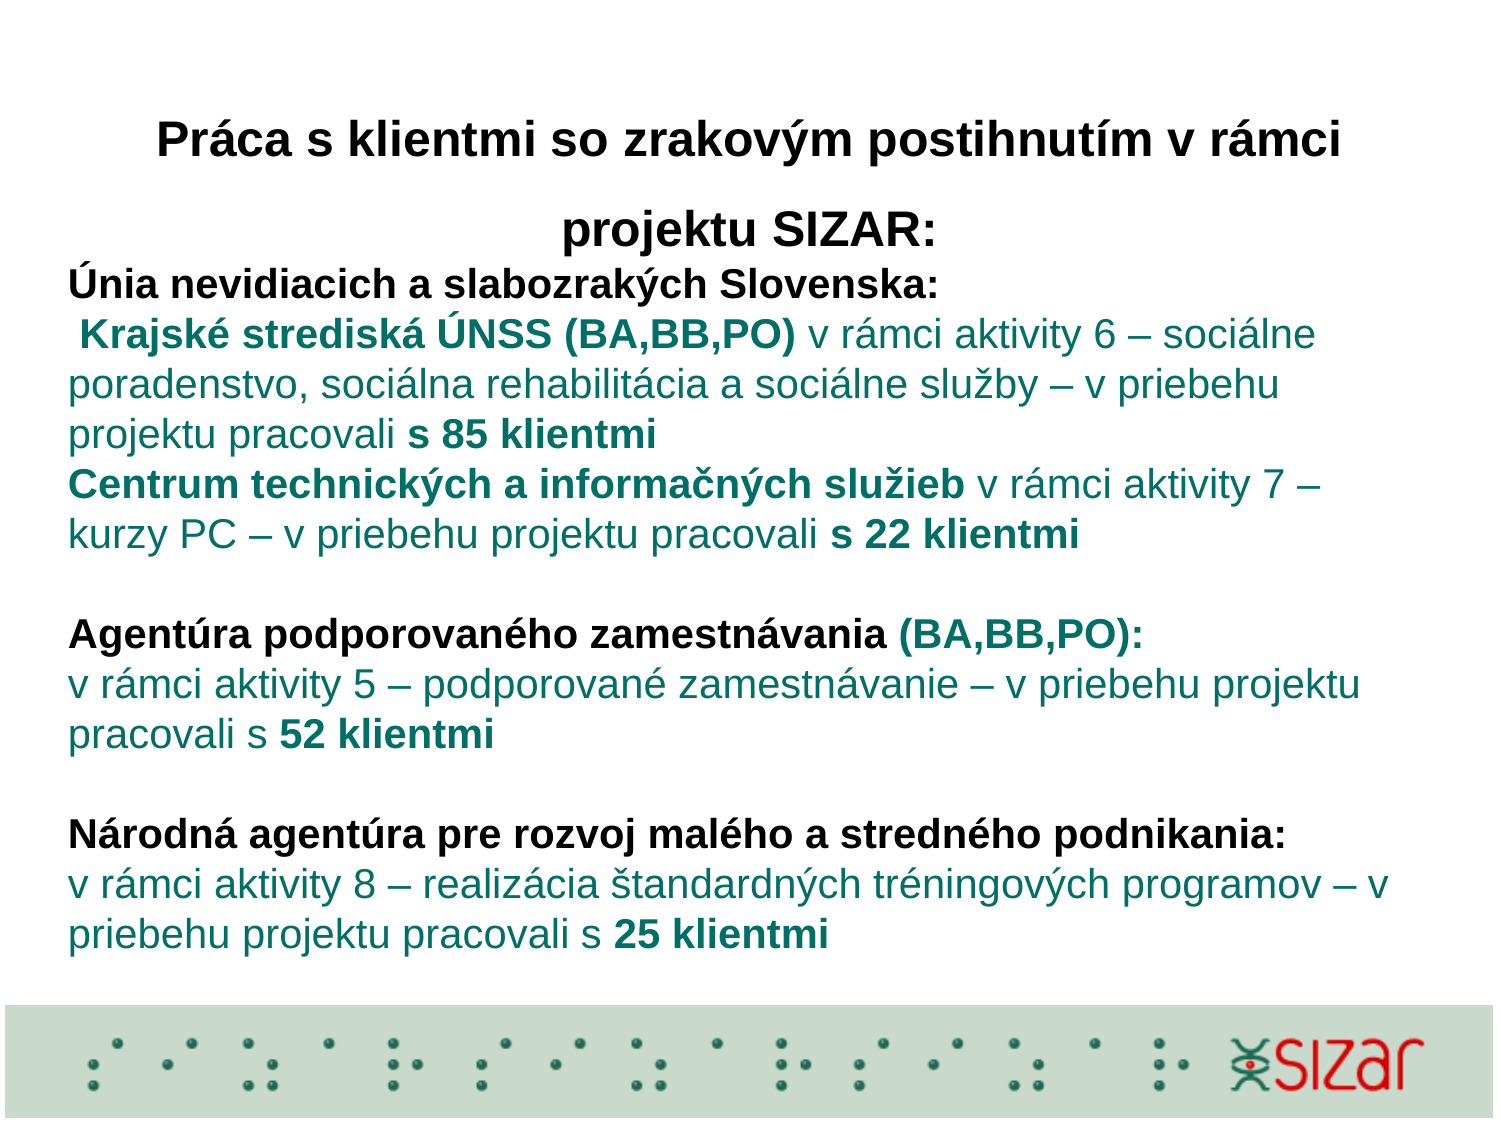

Práca s klientmi so zrakovým postihnutím v rámci projektu SIZAR:
Únia nevidiacich a slabozrakých Slovenska:
 Krajské strediská ÚNSS (BA,BB,PO) v rámci aktivity 6 – sociálne poradenstvo, sociálna rehabilitácia a sociálne služby – v priebehu projektu pracovali s 85 klientmi
Centrum technických a informačných služieb v rámci aktivity 7 – kurzy PC – v priebehu projektu pracovali s 22 klientmi
Agentúra podporovaného zamestnávania (BA,BB,PO):
v rámci aktivity 5 – podporované zamestnávanie – v priebehu projektu pracovali s 52 klientmi
Národná agentúra pre rozvoj malého a stredného podnikania:
v rámci aktivity 8 – realizácia štandardných tréningových programov – v priebehu projektu pracovali s 25 klientmi